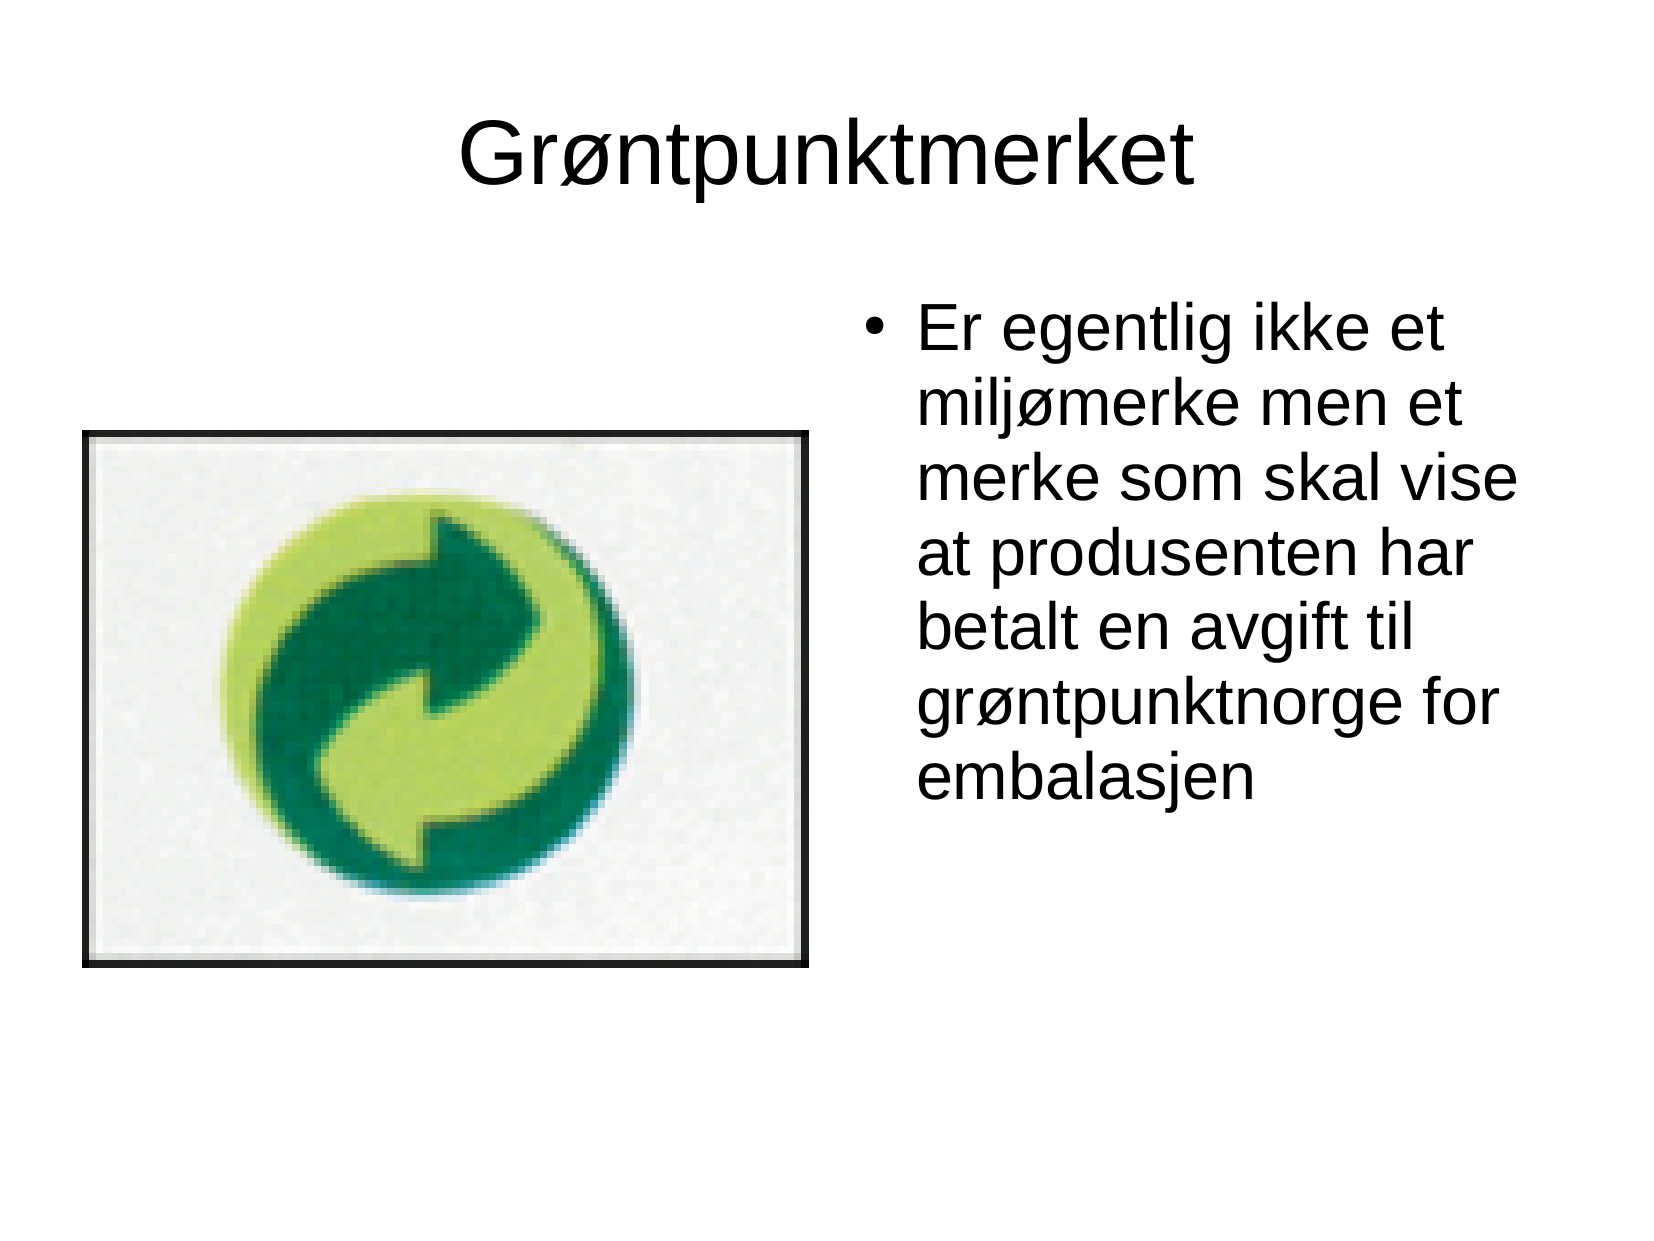

# Grøntpunktmerket
Er egentlig ikke et miljømerke men et merke som skal vise at produsenten har betalt en avgift til grøntpunktnorge for embalasjen